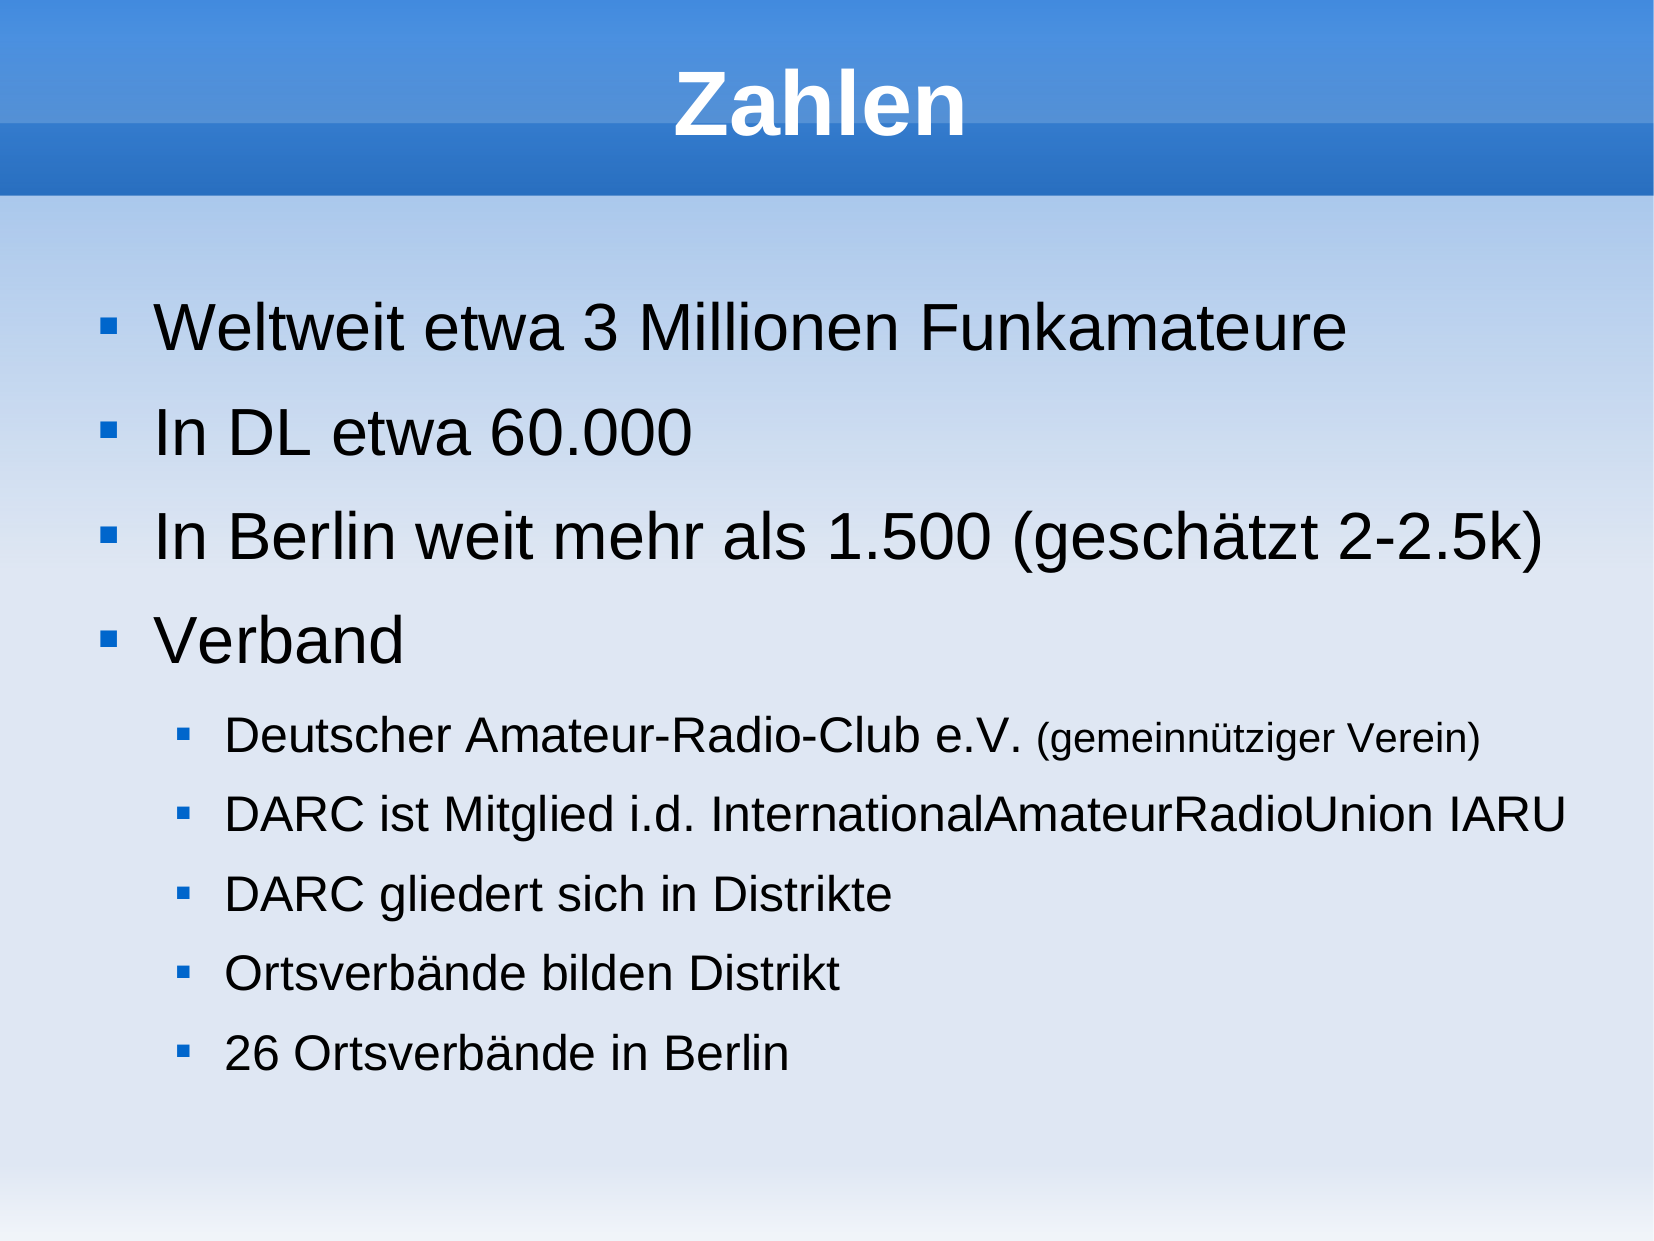

# Zahlen
Weltweit etwa 3 Millionen Funkamateure
In DL etwa 60.000
In Berlin weit mehr als 1.500 (geschätzt 2-2.5k)
Verband
Deutscher Amateur-Radio-Club e.V. (gemeinnütziger Verein)
DARC ist Mitglied i.d. InternationalAmateurRadioUnion IARU
DARC gliedert sich in Distrikte
Ortsverbände bilden Distrikt
26 Ortsverbände in Berlin